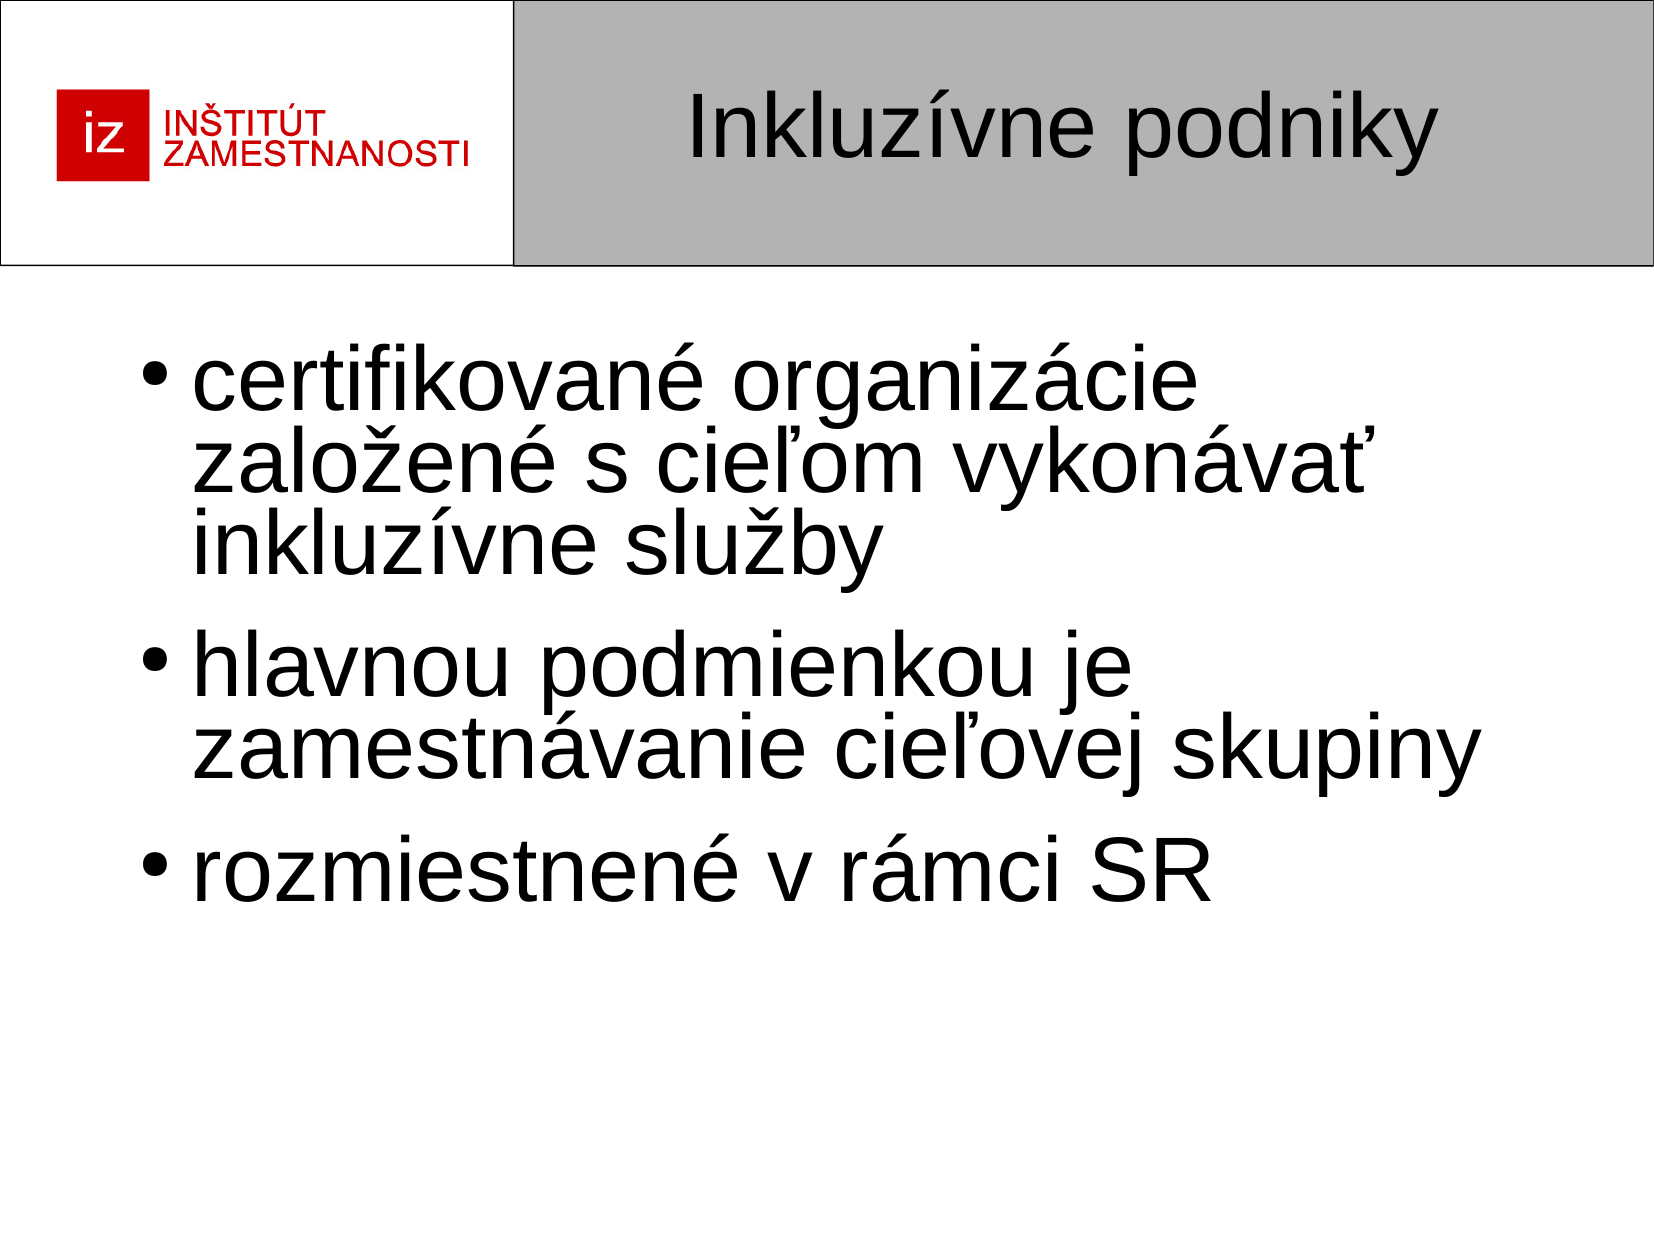

# Inkluzívne podniky
certifikované organizácie založené s cieľom vykonávať inkluzívne služby
hlavnou podmienkou je zamestnávanie cieľovej skupiny
rozmiestnené v rámci SR